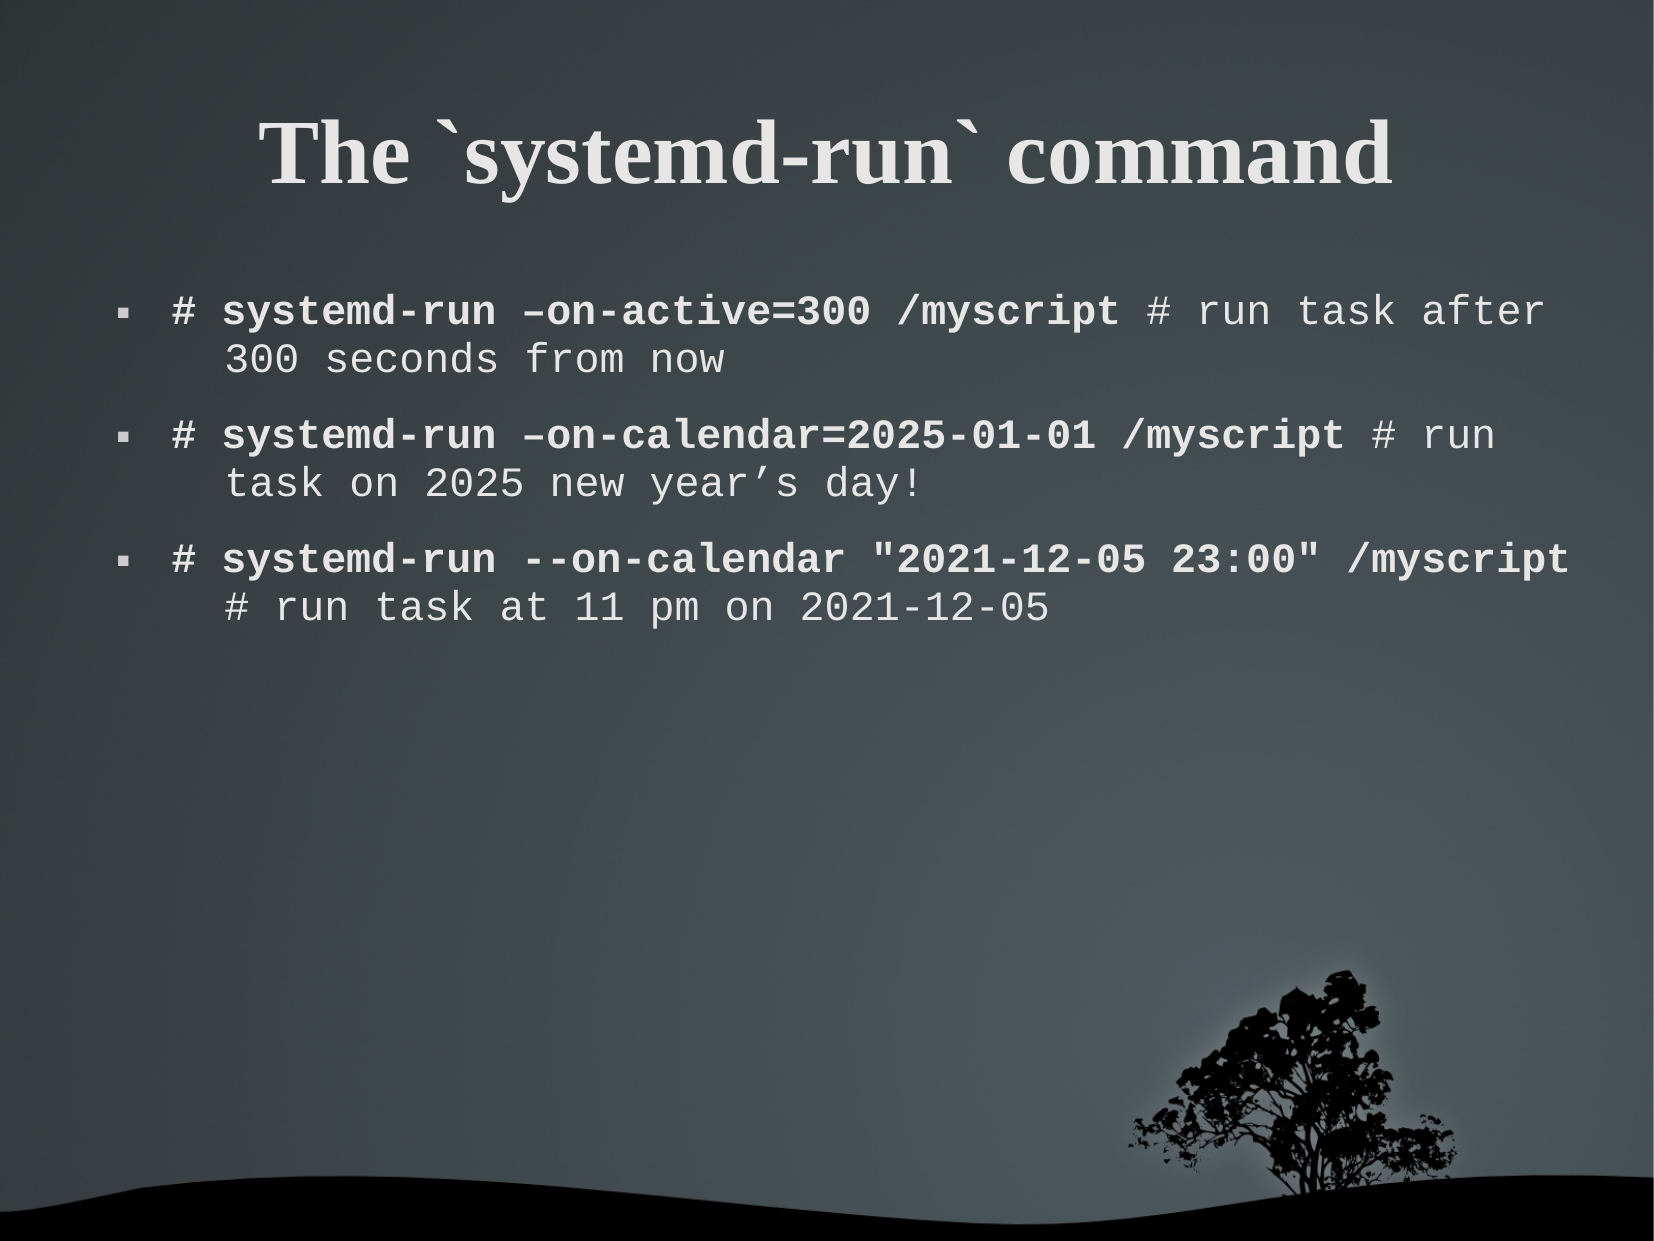

# The `systemd-run` command
# systemd-run –on-active=300 /myscript # run task after 300 seconds from now
# systemd-run –on-calendar=2025-01-01 /myscript # run task on 2025 new year’s day!
# systemd-run --on-calendar "2021-12-05 23:00" /myscript # run task at 11 pm on 2021-12-05